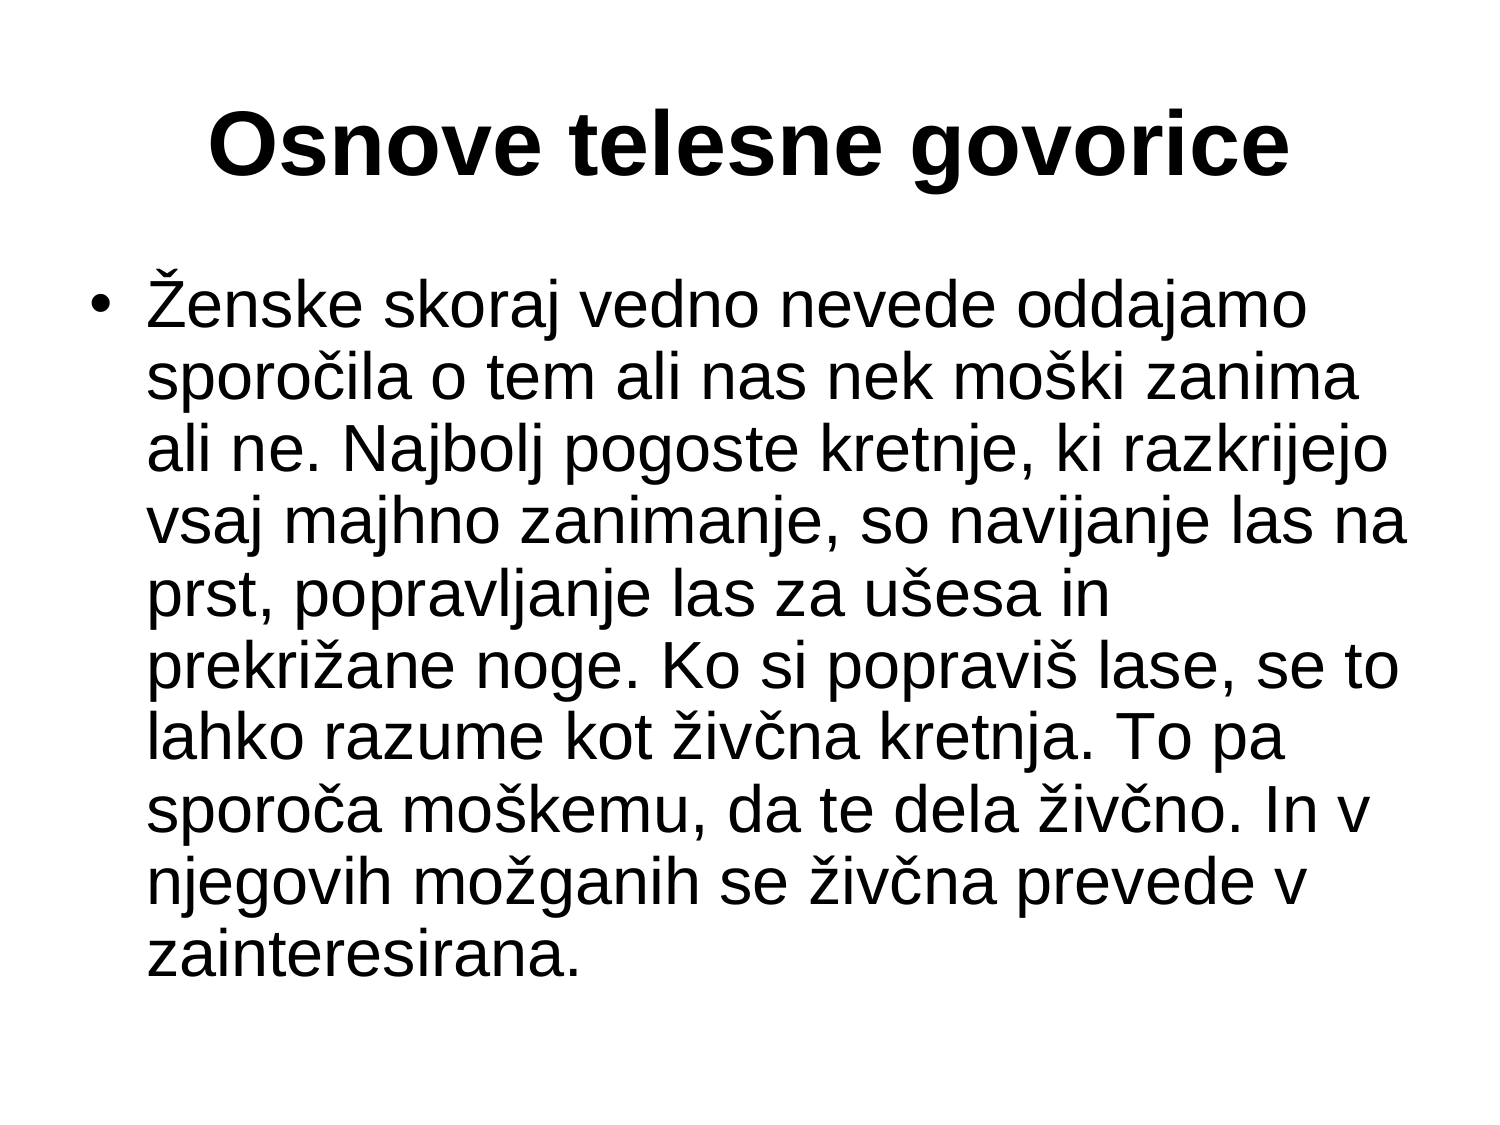

# Osnove telesne govorice
Ženske skoraj vedno nevede oddajamo sporočila o tem ali nas nek moški zanima ali ne. Najbolj pogoste kretnje, ki razkrijejo vsaj majhno zanimanje, so navijanje las na prst, popravljanje las za ušesa in prekrižane noge. Ko si popraviš lase, se to lahko razume kot živčna kretnja. To pa sporoča moškemu, da te dela živčno. In v njegovih možganih se živčna prevede v zainteresirana.